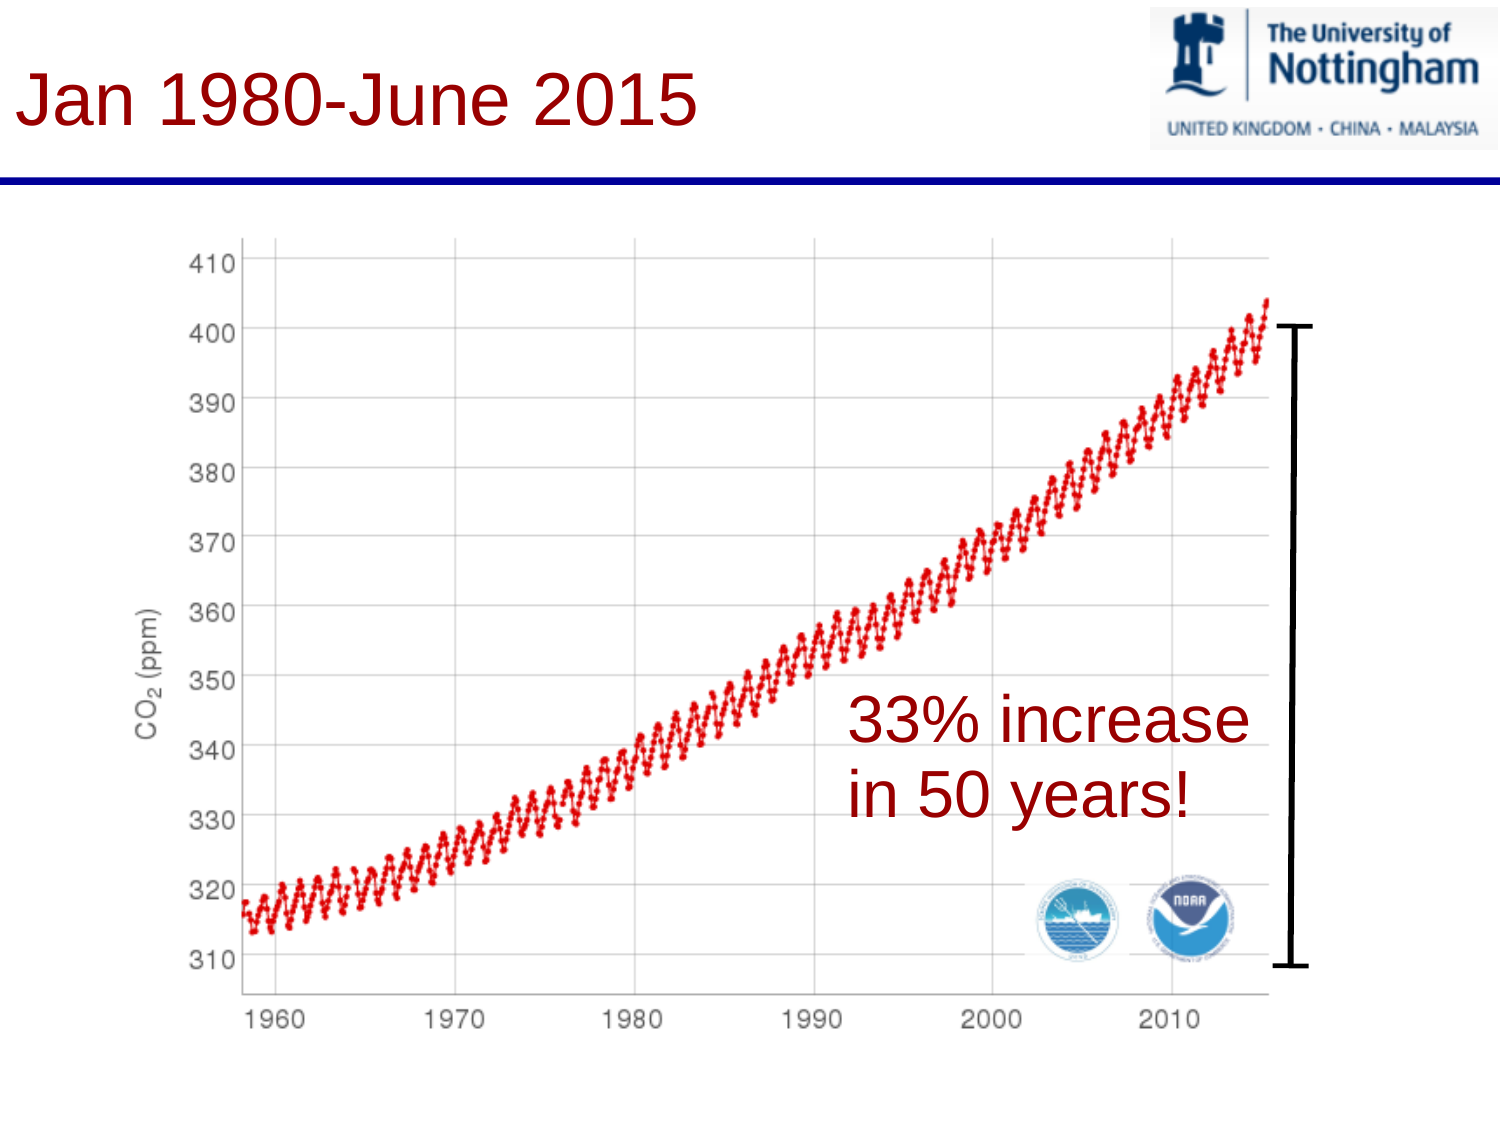

# Jan 1980-June 2015
33% increase in 50 years!